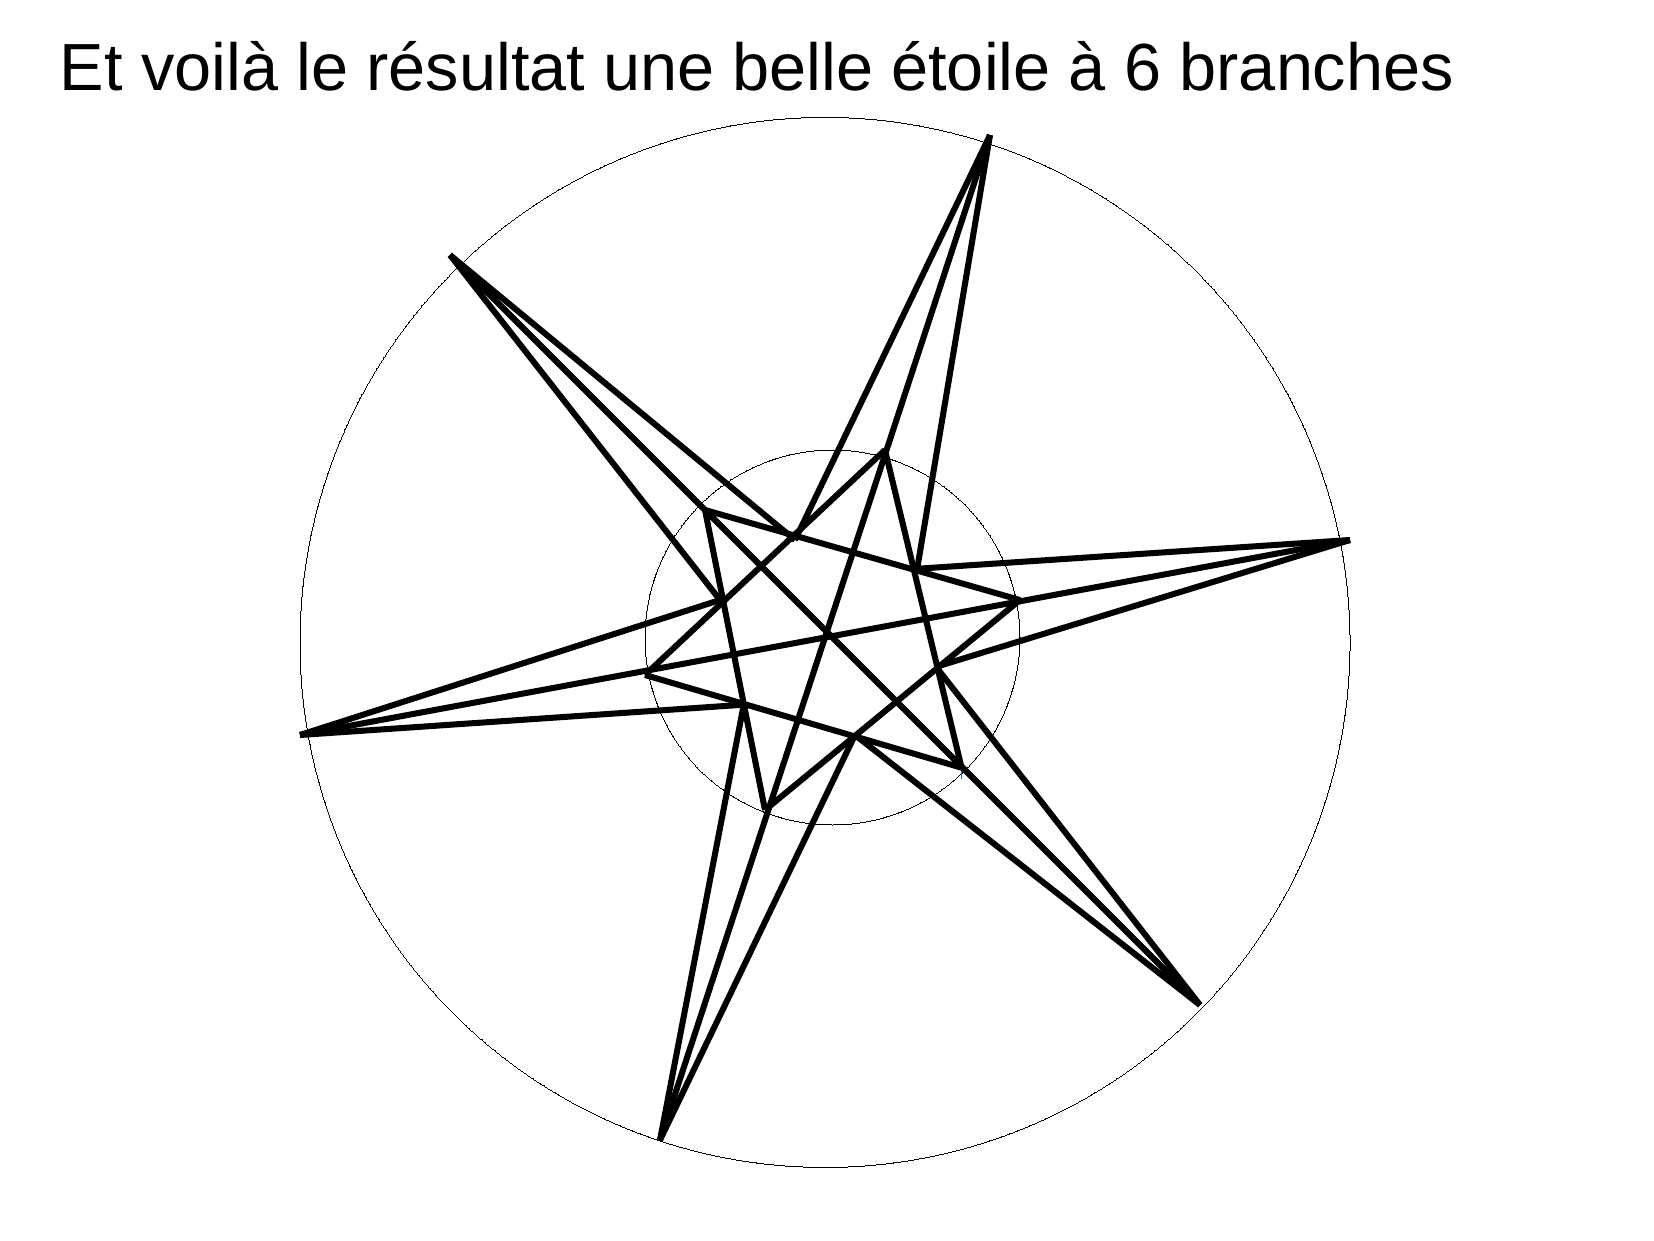

# Et voilà le résultat une belle étoile à 6 branches